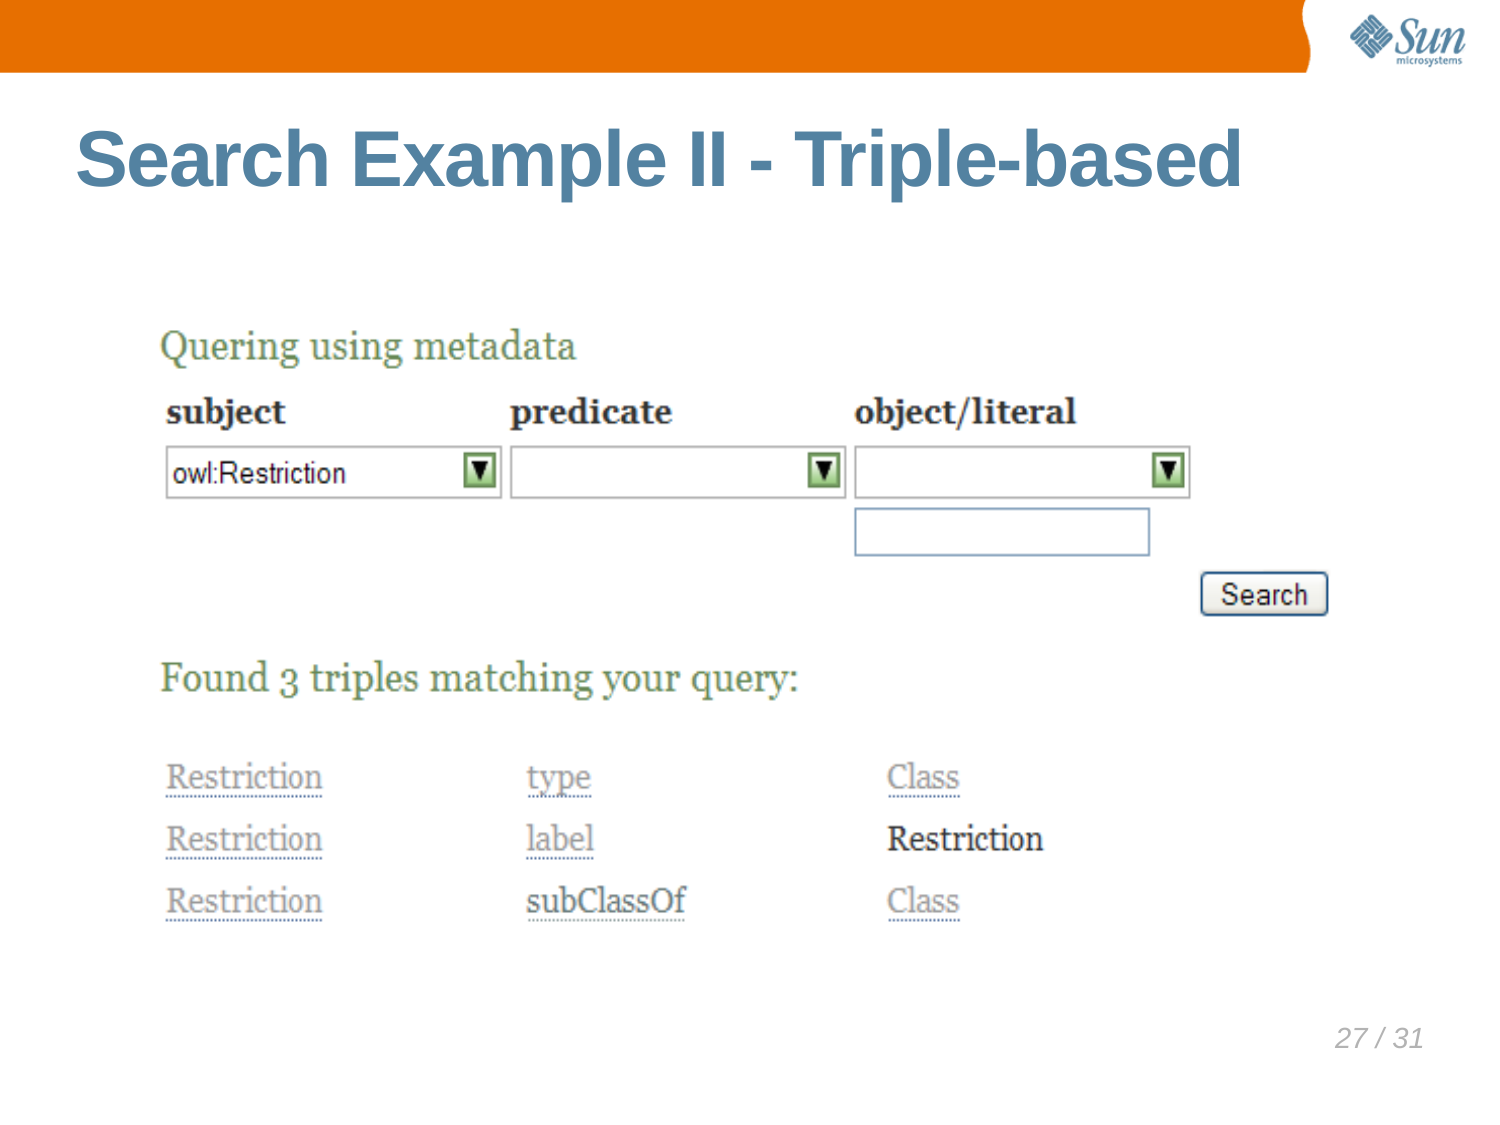

# Search Example II - Triple-based
27